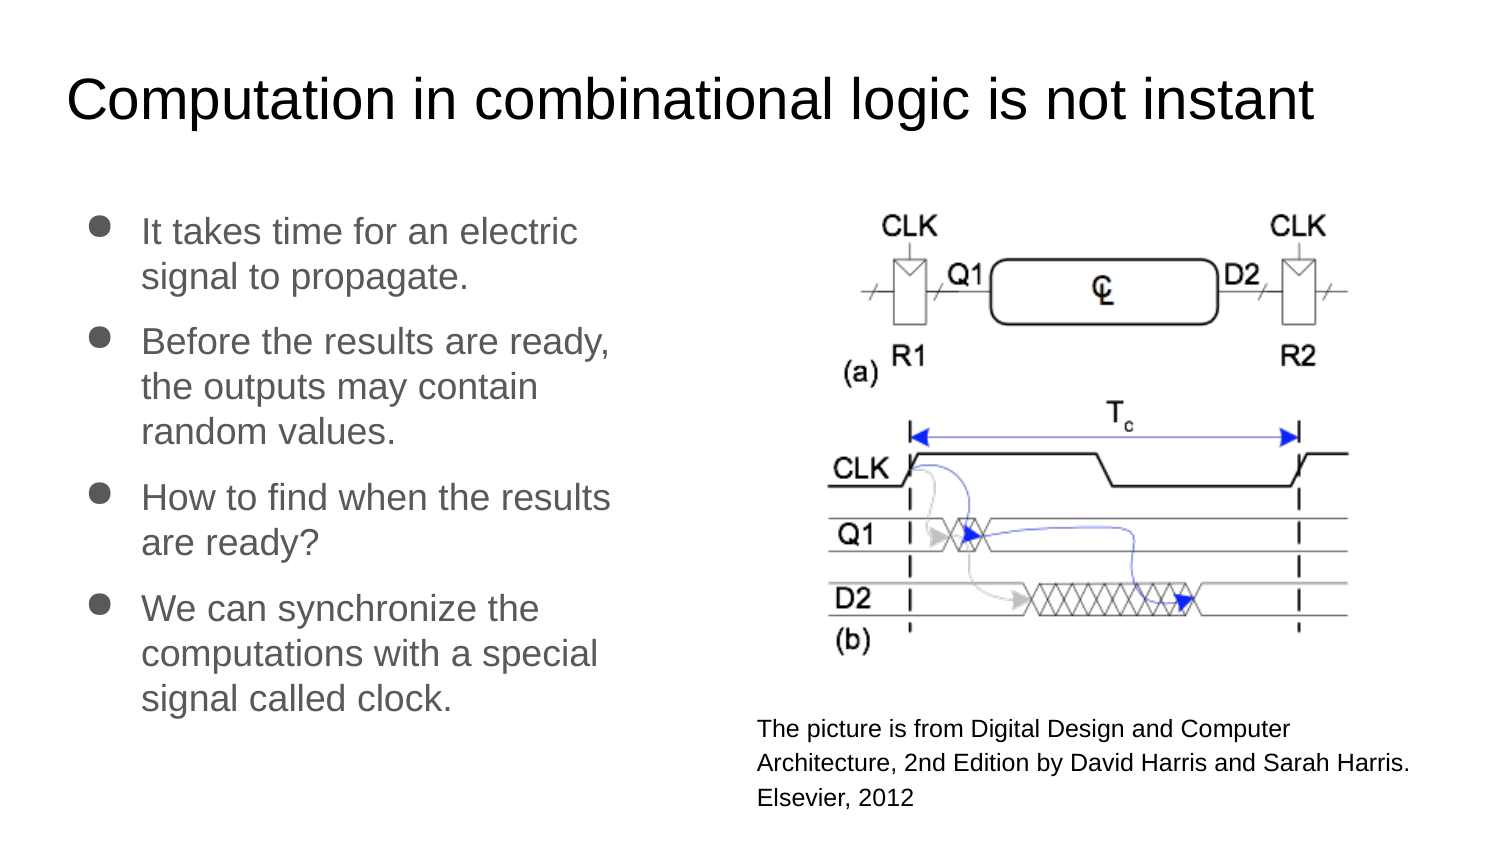

# Computation in combinational logic is not instant
It takes time for an electric signal to propagate.
Before the results are ready, the outputs may contain random values.
How to find when the results are ready?
We can synchronize the computations with a special signal called clock.
The picture is from Digital Design and Computer Architecture, 2nd Edition by David Harris and Sarah Harris. Elsevier, 2012